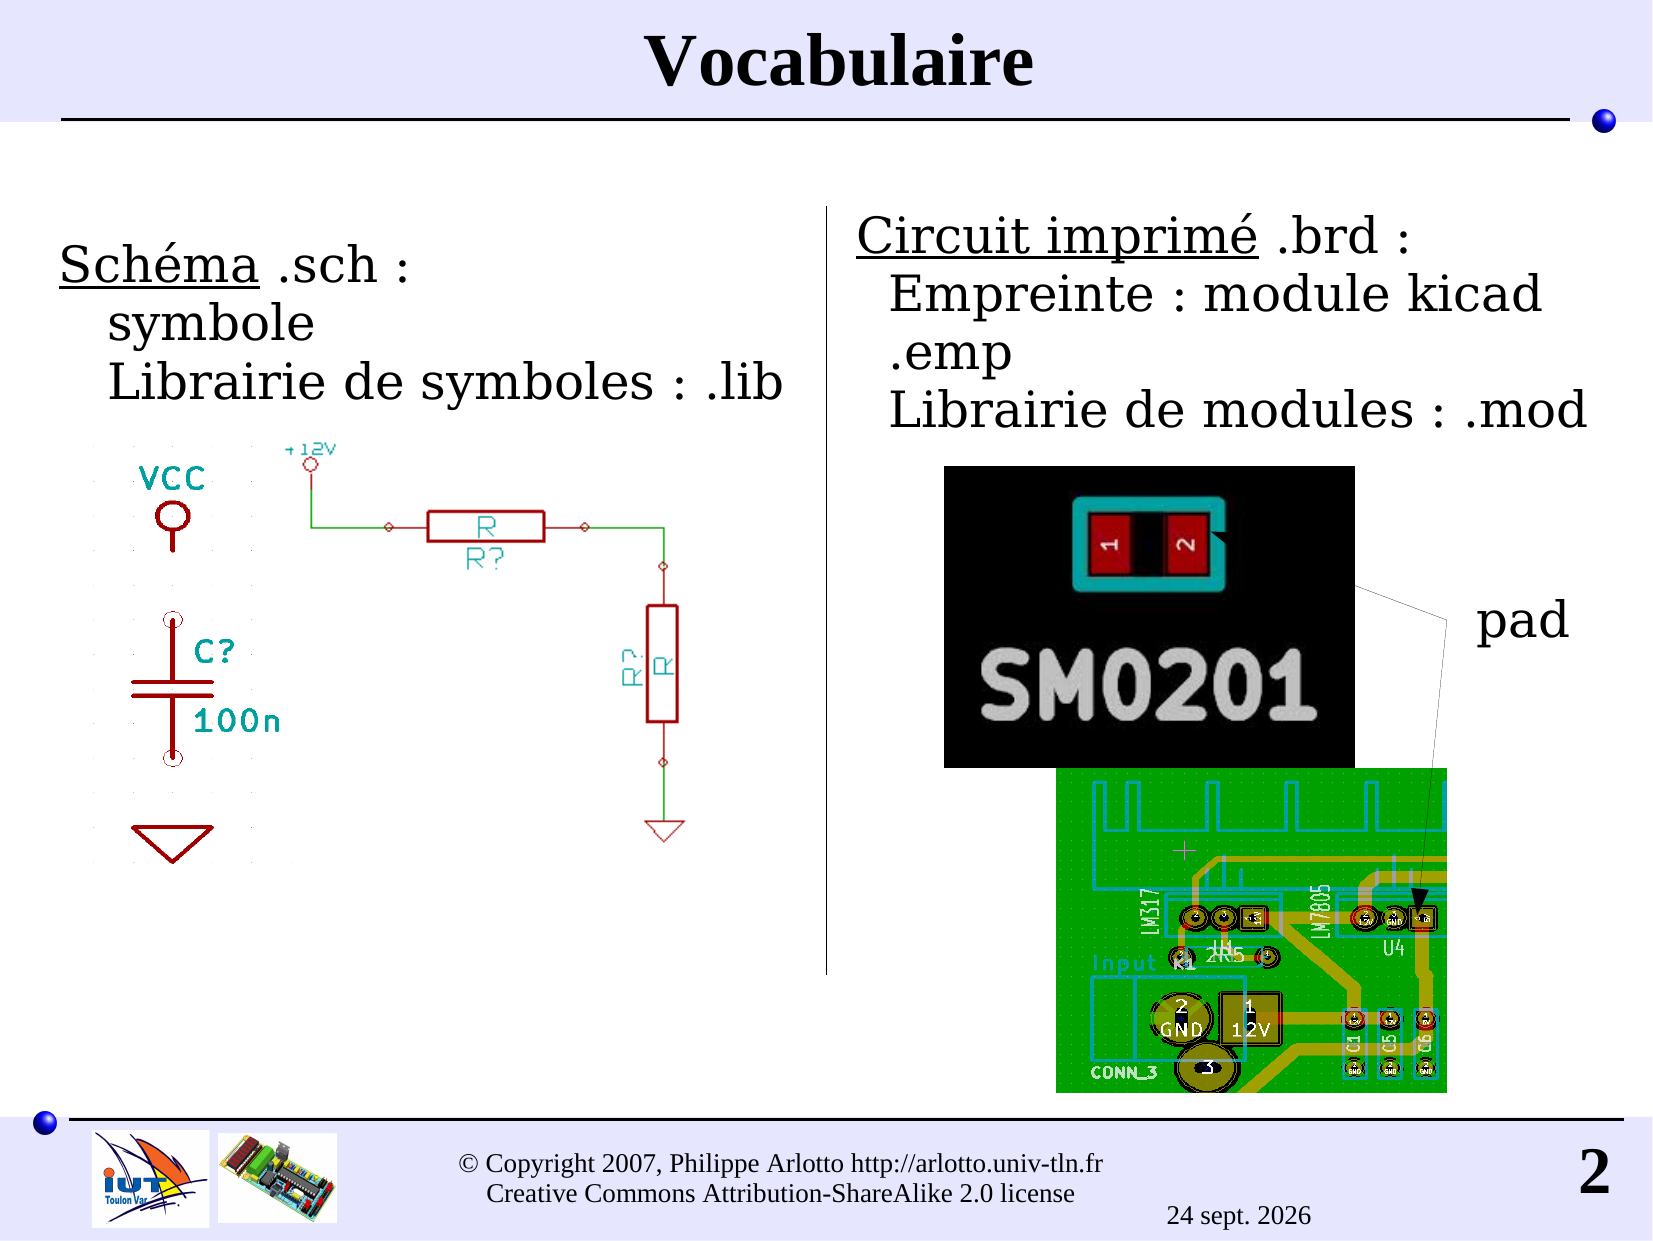

# Vocabulaire
Circuit imprimé .brd :
 Empreinte : module kicad
 .emp
 Librairie de modules : .mod
Schéma .sch :
 symbole
 Librairie de symboles : .lib
pad